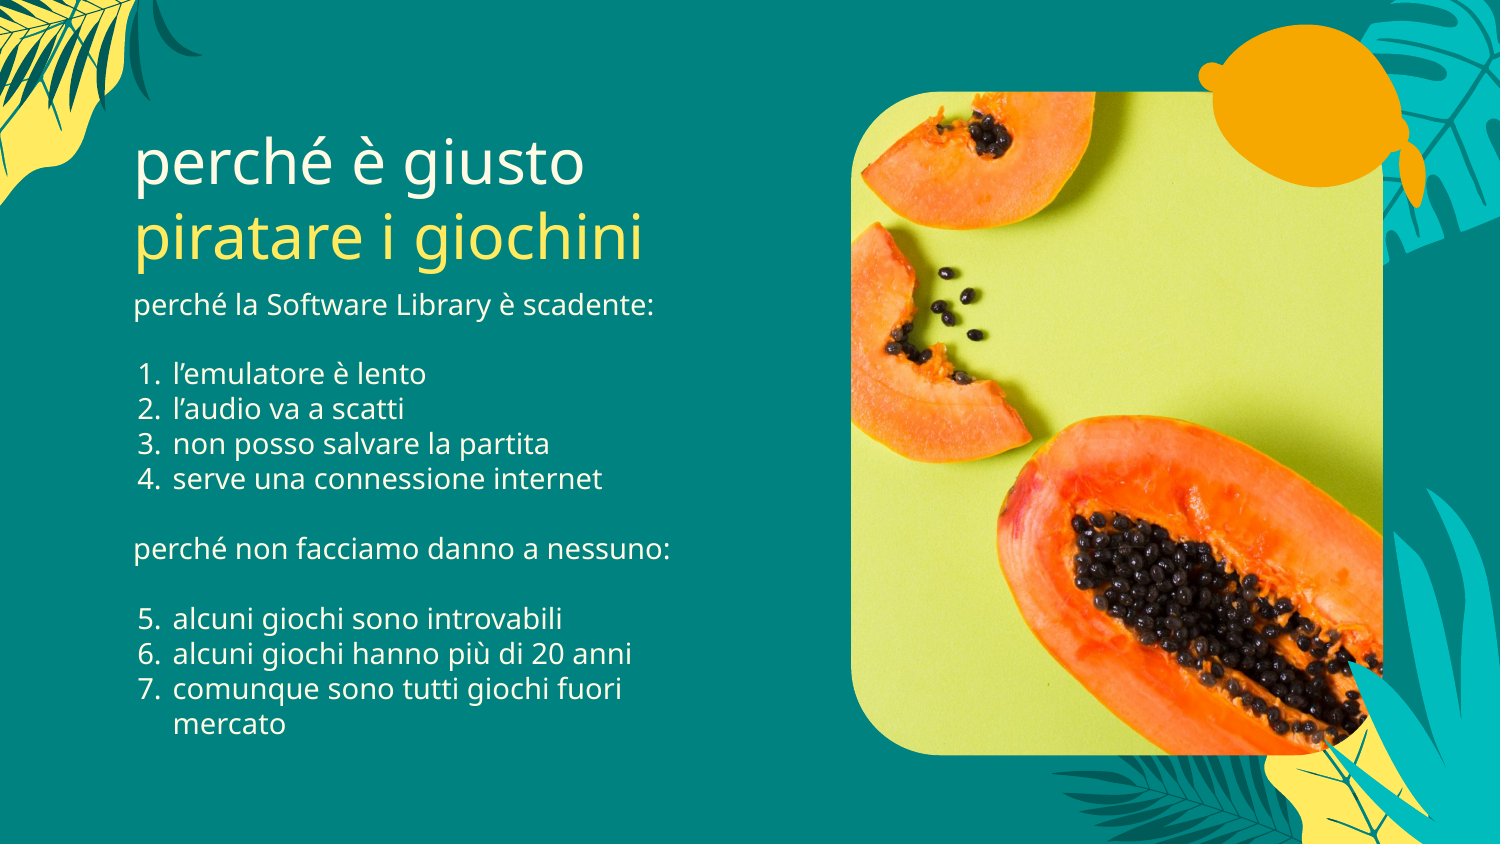

# perché è giusto piratare i giochini
perché la Software Library è scadente:
l’emulatore è lento
l’audio va a scatti
non posso salvare la partita
serve una connessione internet
perché non facciamo danno a nessuno:
alcuni giochi sono introvabili
alcuni giochi hanno più di 20 anni
comunque sono tutti giochi fuori mercato